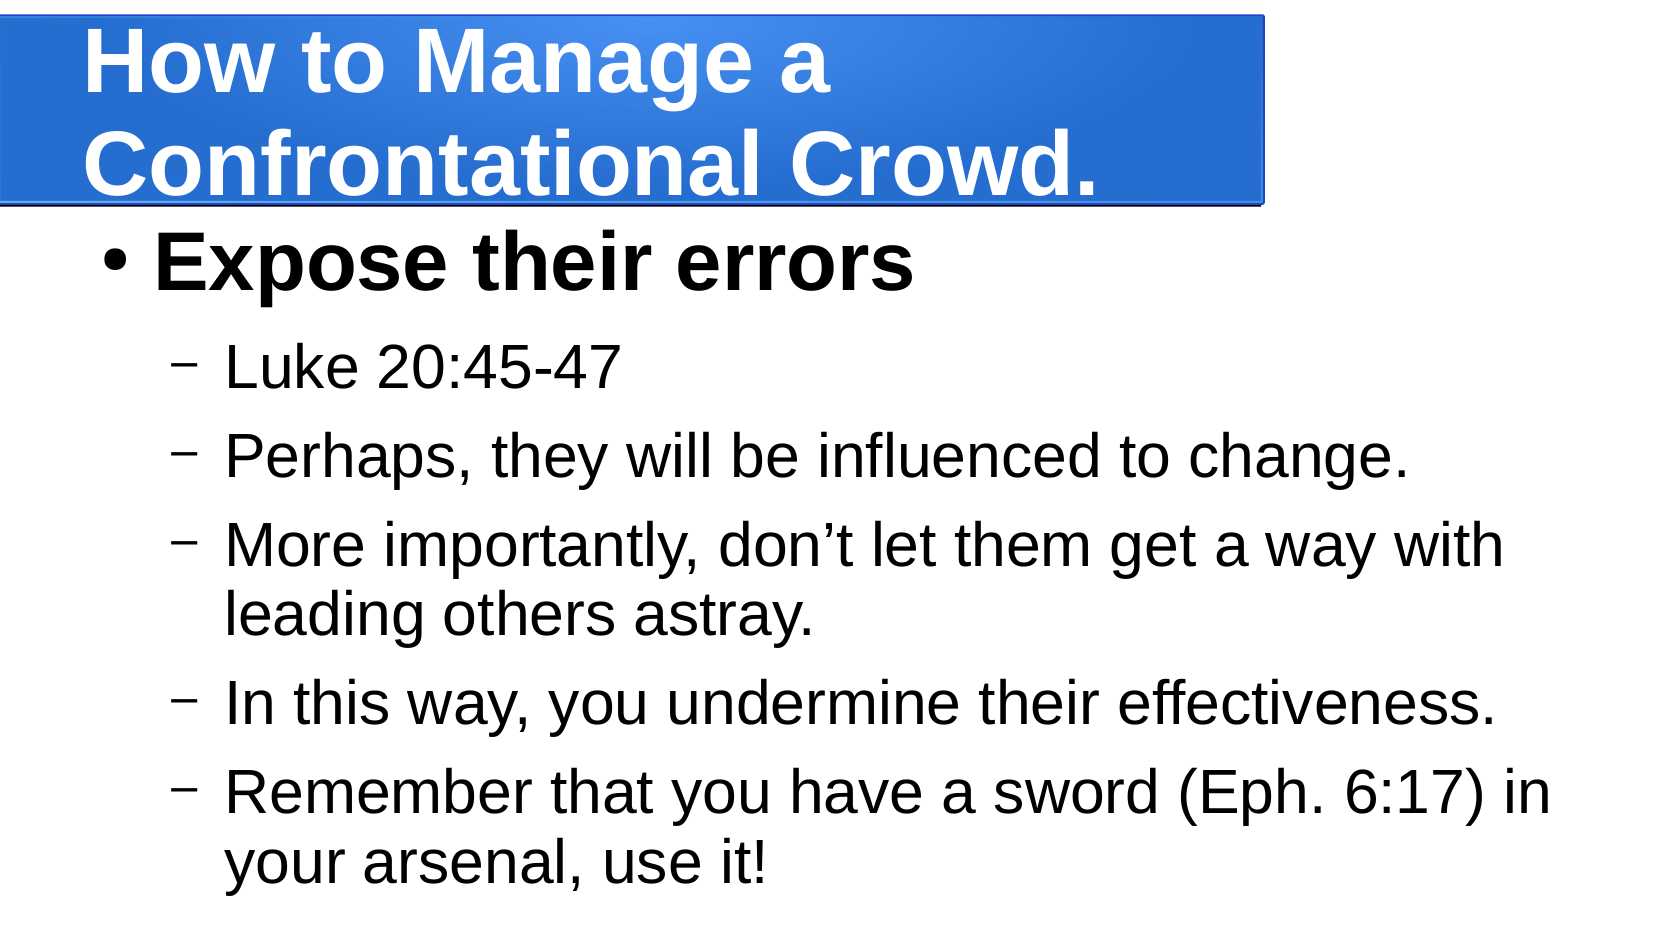

# How to Manage a Confrontational Crowd.
Expose their errors
Luke 20:45-47
Perhaps, they will be influenced to change.
More importantly, don’t let them get a way with leading others astray.
In this way, you undermine their effectiveness.
Remember that you have a sword (Eph. 6:17) in your arsenal, use it!